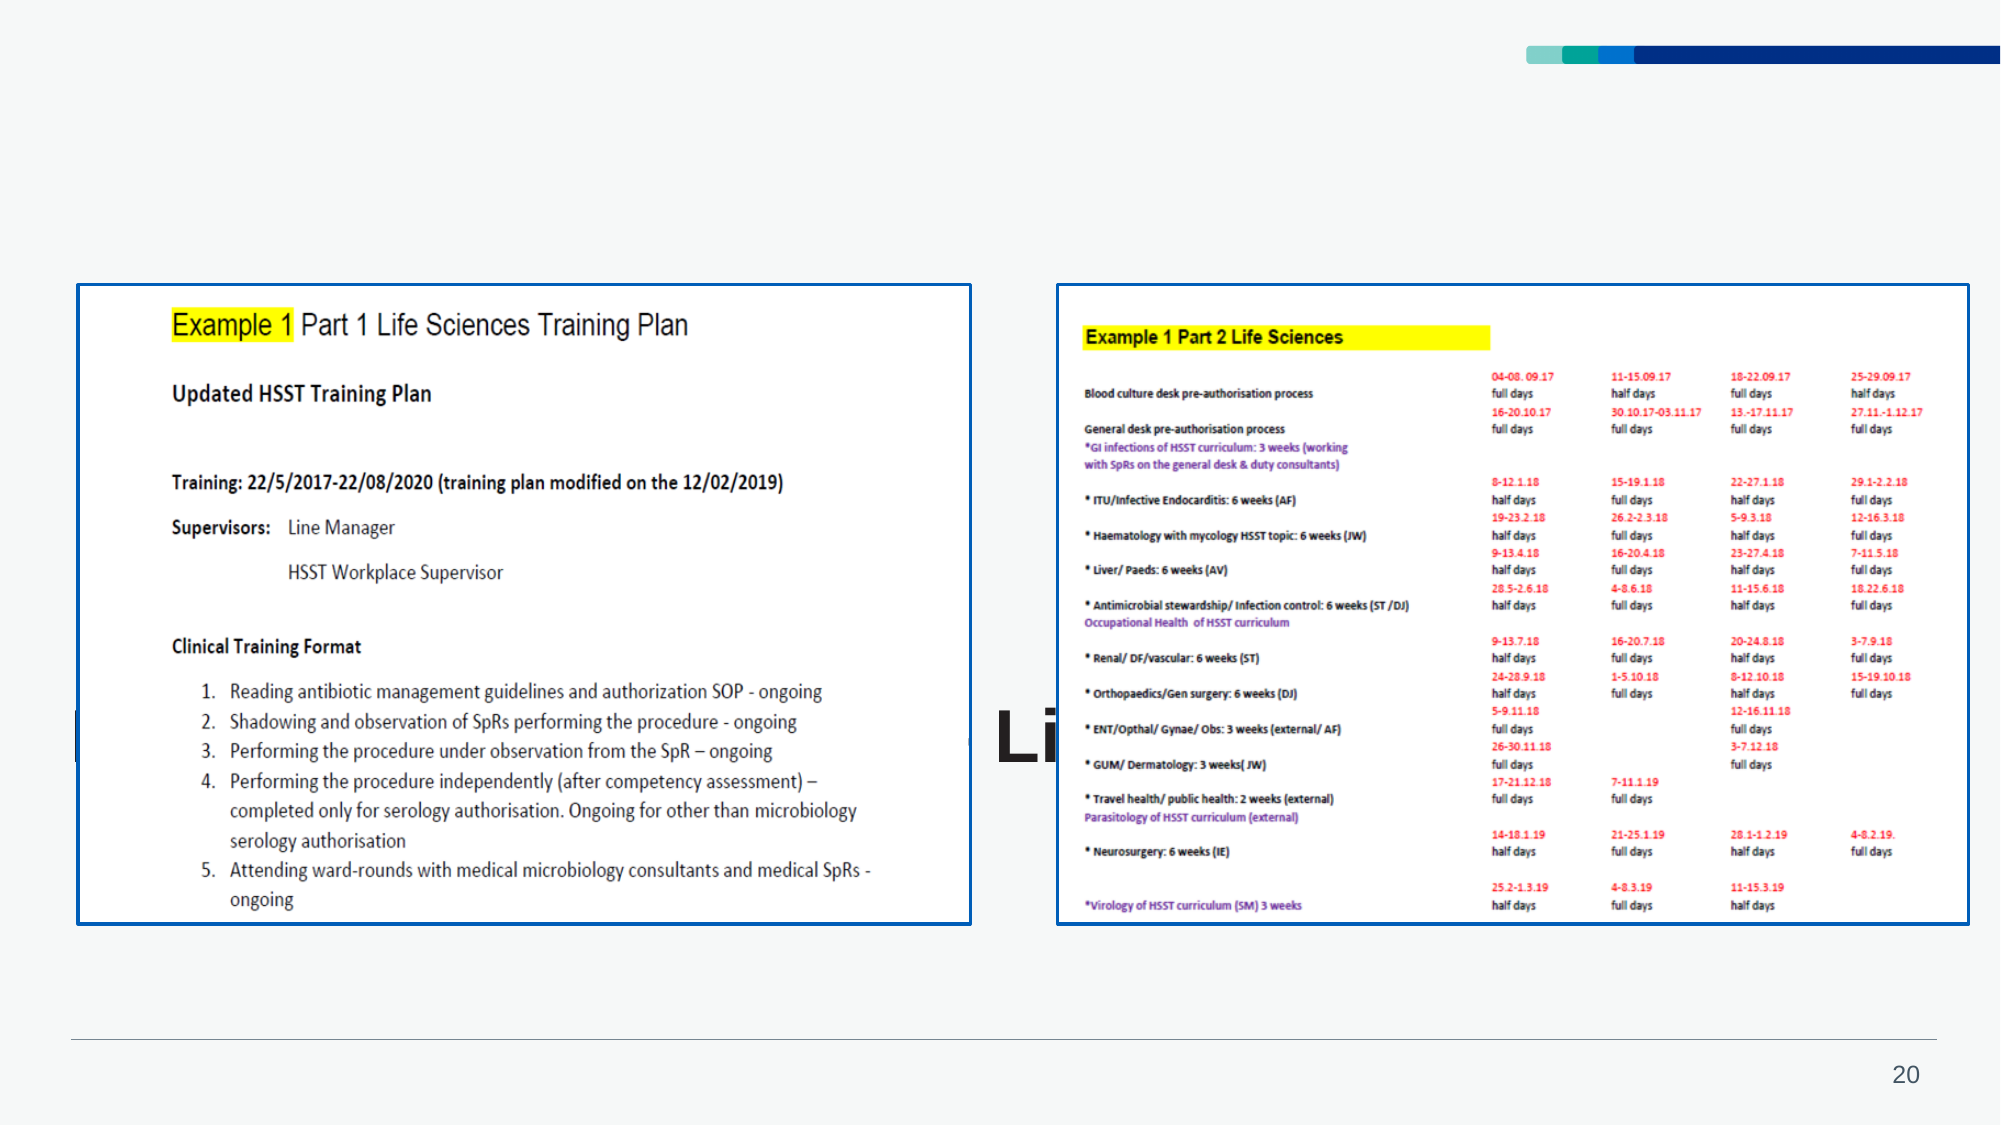

# Example 1 training plan – Life sciences